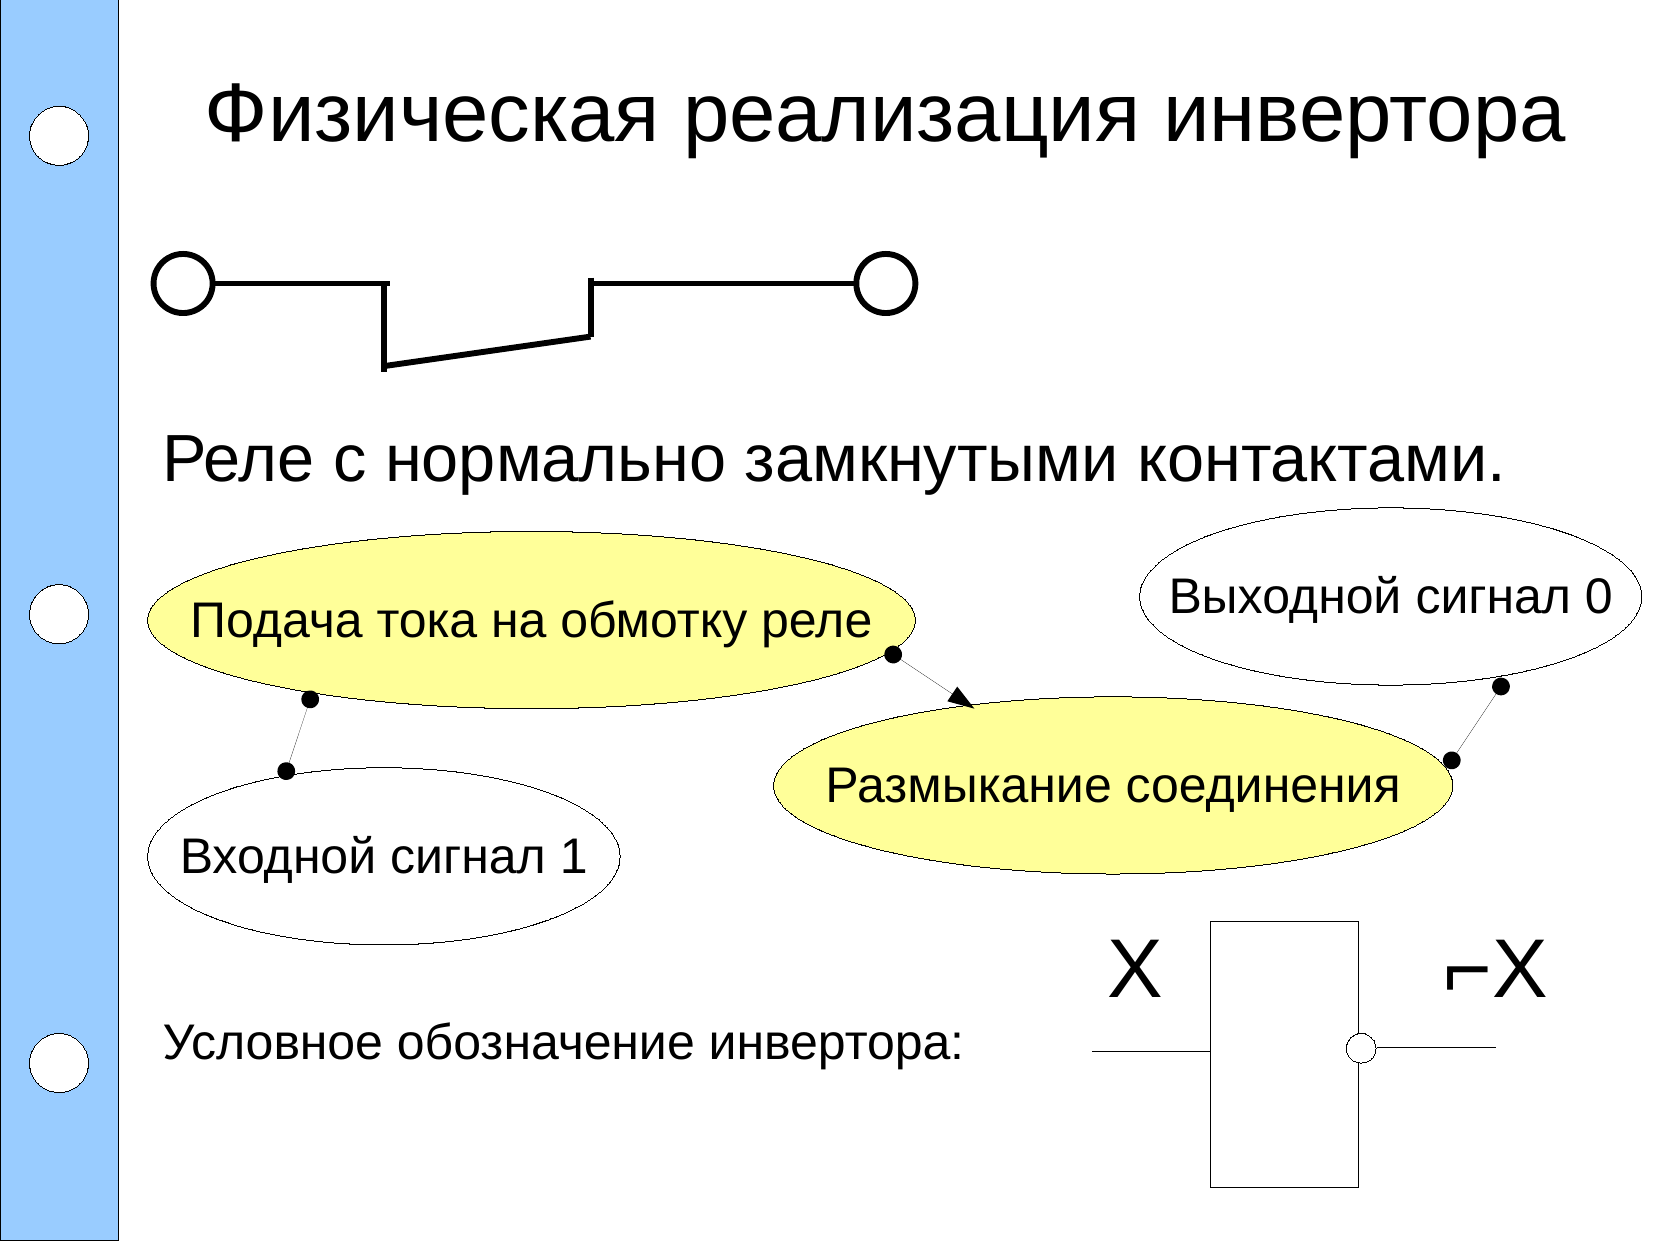

Физическая реализация инвертора
Реле с нормально замкнутыми контактами.
Выходной сигнал 0
Подача тока на обмотку реле
Размыкание соединения
Входной сигнал 1
Х
⌐Х
Условное обозначение инвертора: